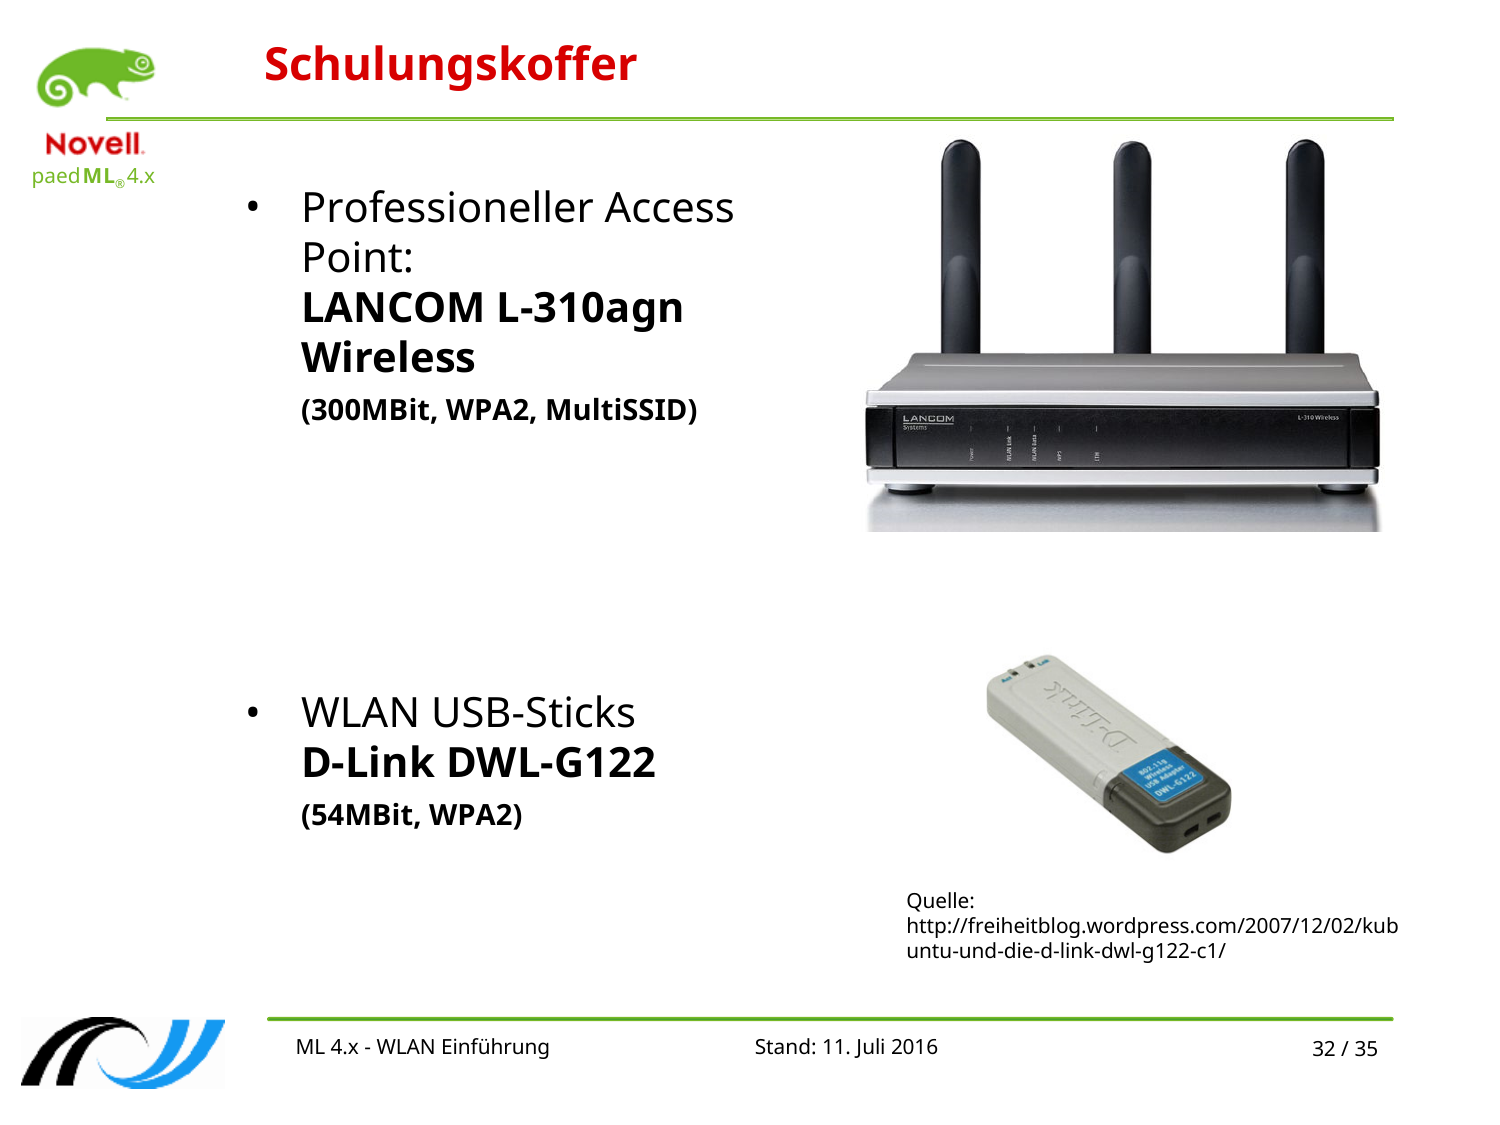

# Schulungskoffer
Professioneller Access Point:
LANCOM L-310agn Wireless
(300MBit, WPA2, MultiSSID)
WLAN USB-Sticks
D-Link DWL-G122
(54MBit, WPA2)
Quelle: http://freiheitblog.wordpress.com/2007/12/02/kubuntu-und-die-d-link-dwl-g122-c1/
ML 4.x - WLAN Einführung
11. Juli 2016
32